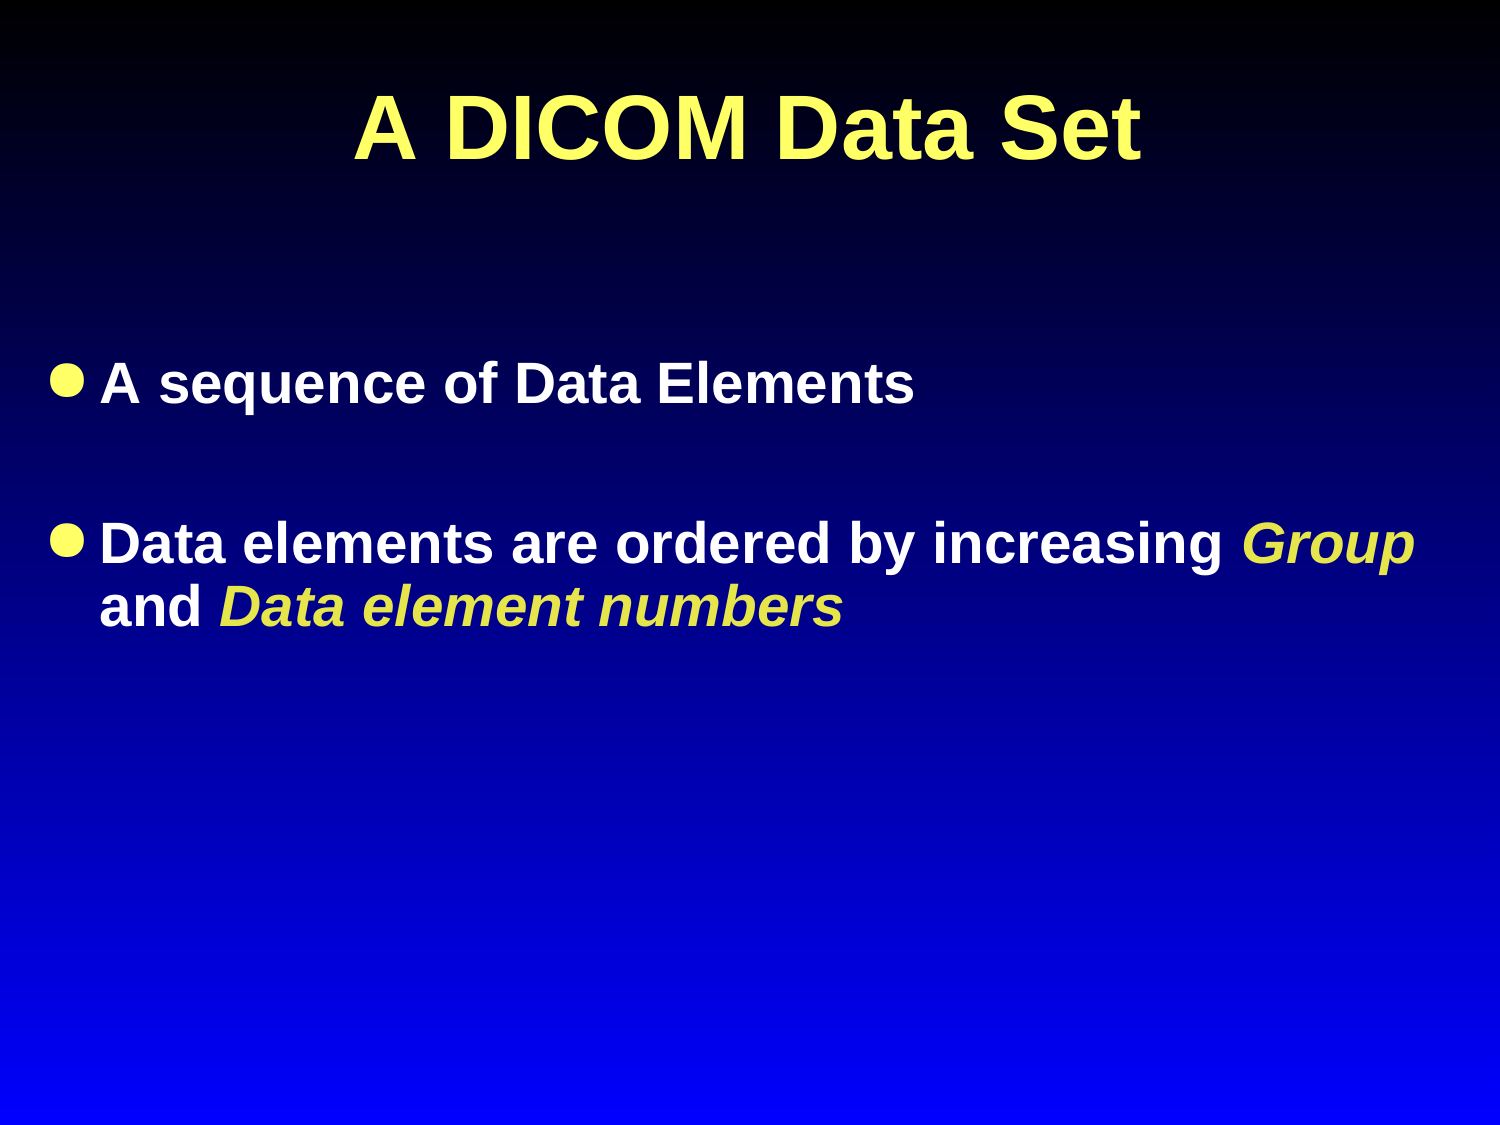

# A DICOM Data Set
A sequence of Data Elements
Data elements are ordered by increasing Group and Data element numbers